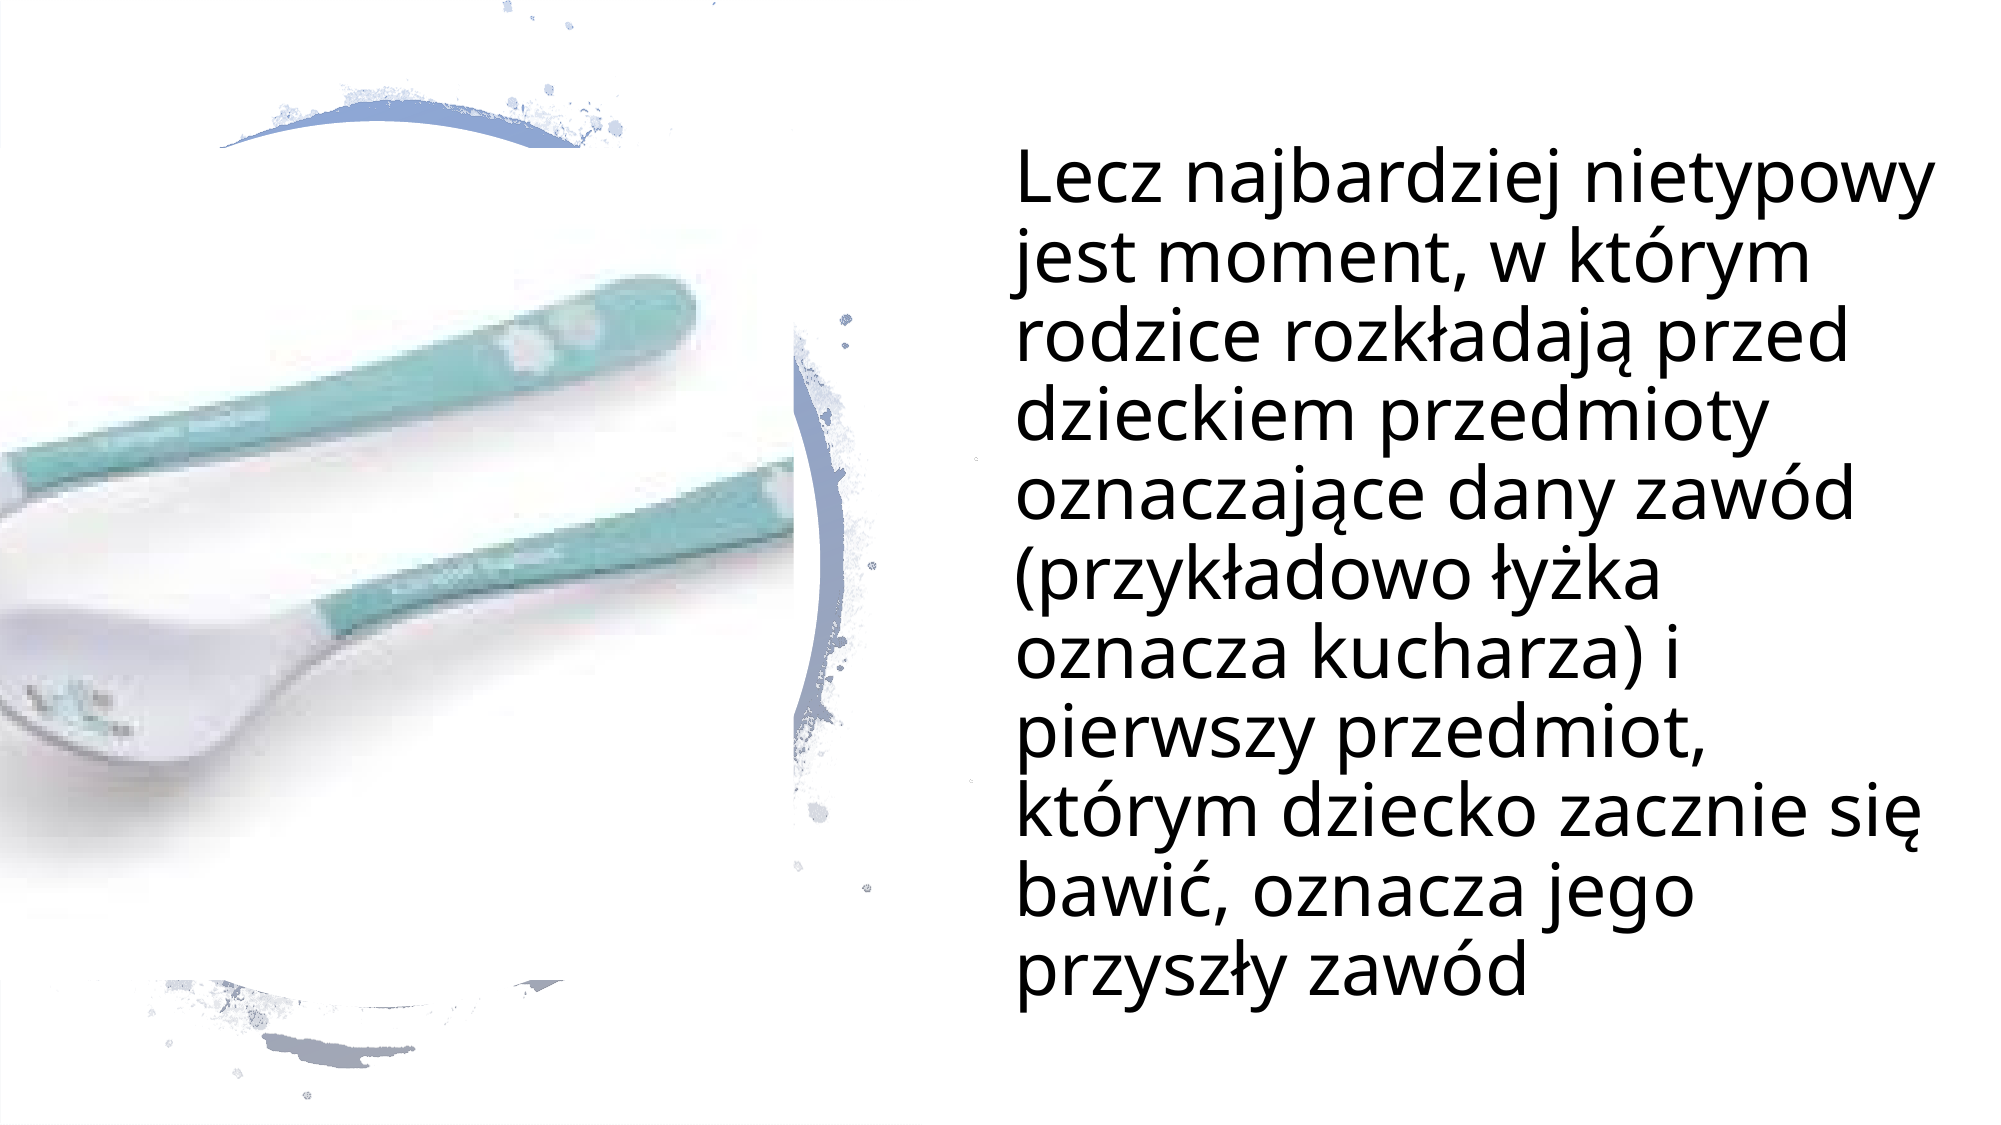

# Lecz najbardziej nietypowy jest moment, w którym rodzice rozkładają przed dzieckiem przedmioty oznaczające dany zawód (przykładowo łyżka oznacza kucharza) i pierwszy przedmiot, którym dziecko zacznie się bawić, oznacza jego przyszły zawód